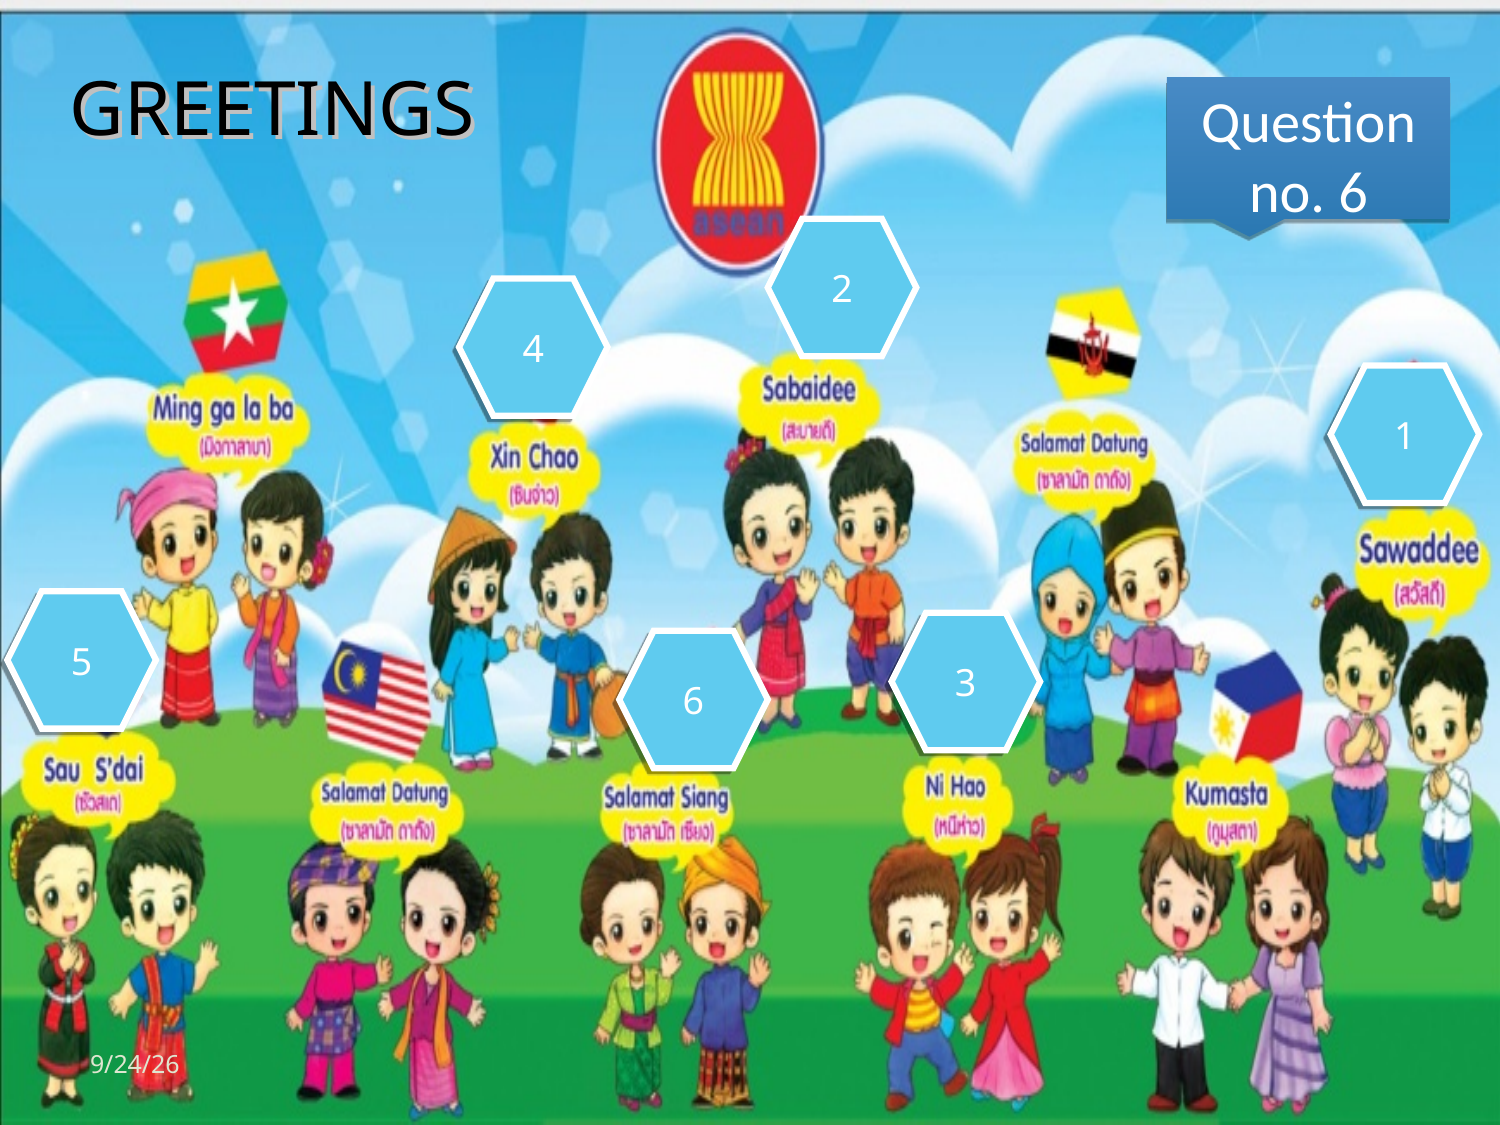

GREETINGS
Question no. 6
2
4
1
5
3
6